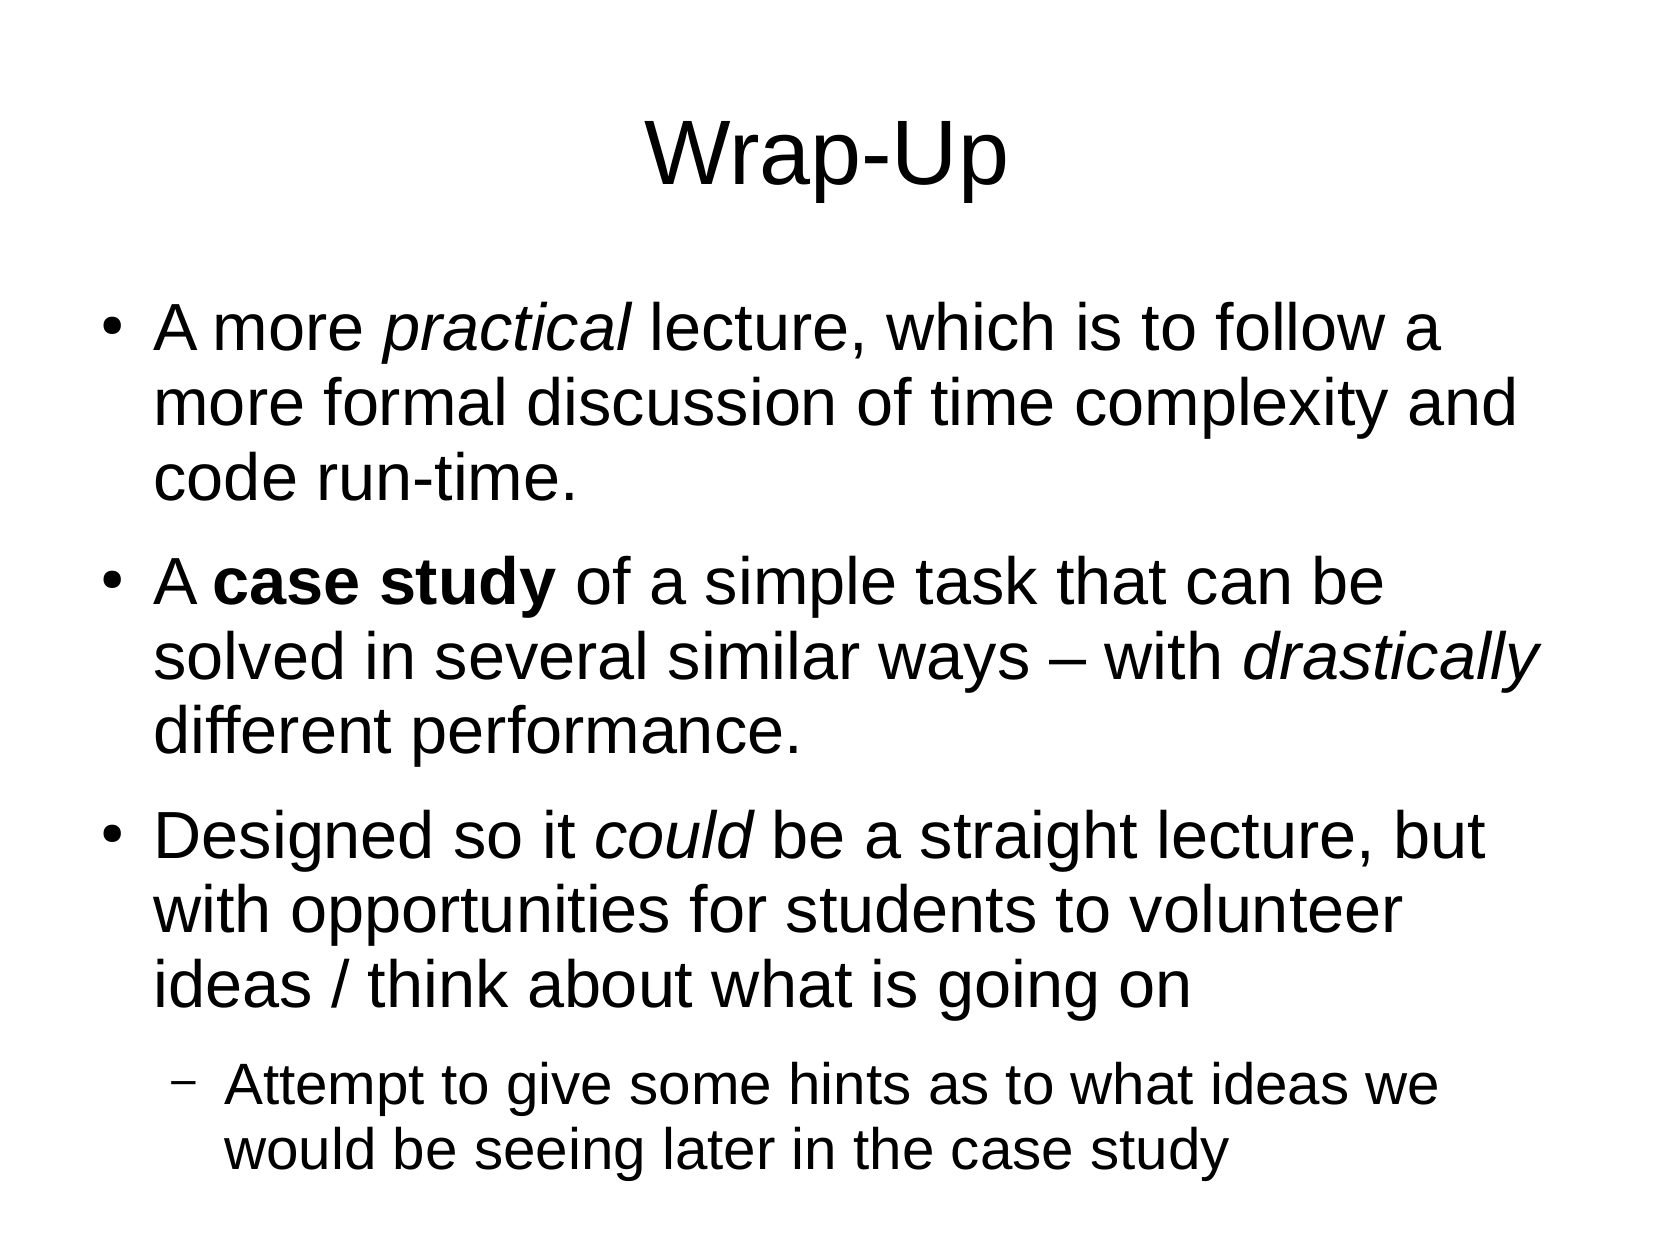

# Wrap-Up
A more practical lecture, which is to follow a more formal discussion of time complexity and code run-time.
A case study of a simple task that can be solved in several similar ways – with drastically different performance.
Designed so it could be a straight lecture, but with opportunities for students to volunteer ideas / think about what is going on
Attempt to give some hints as to what ideas we would be seeing later in the case study